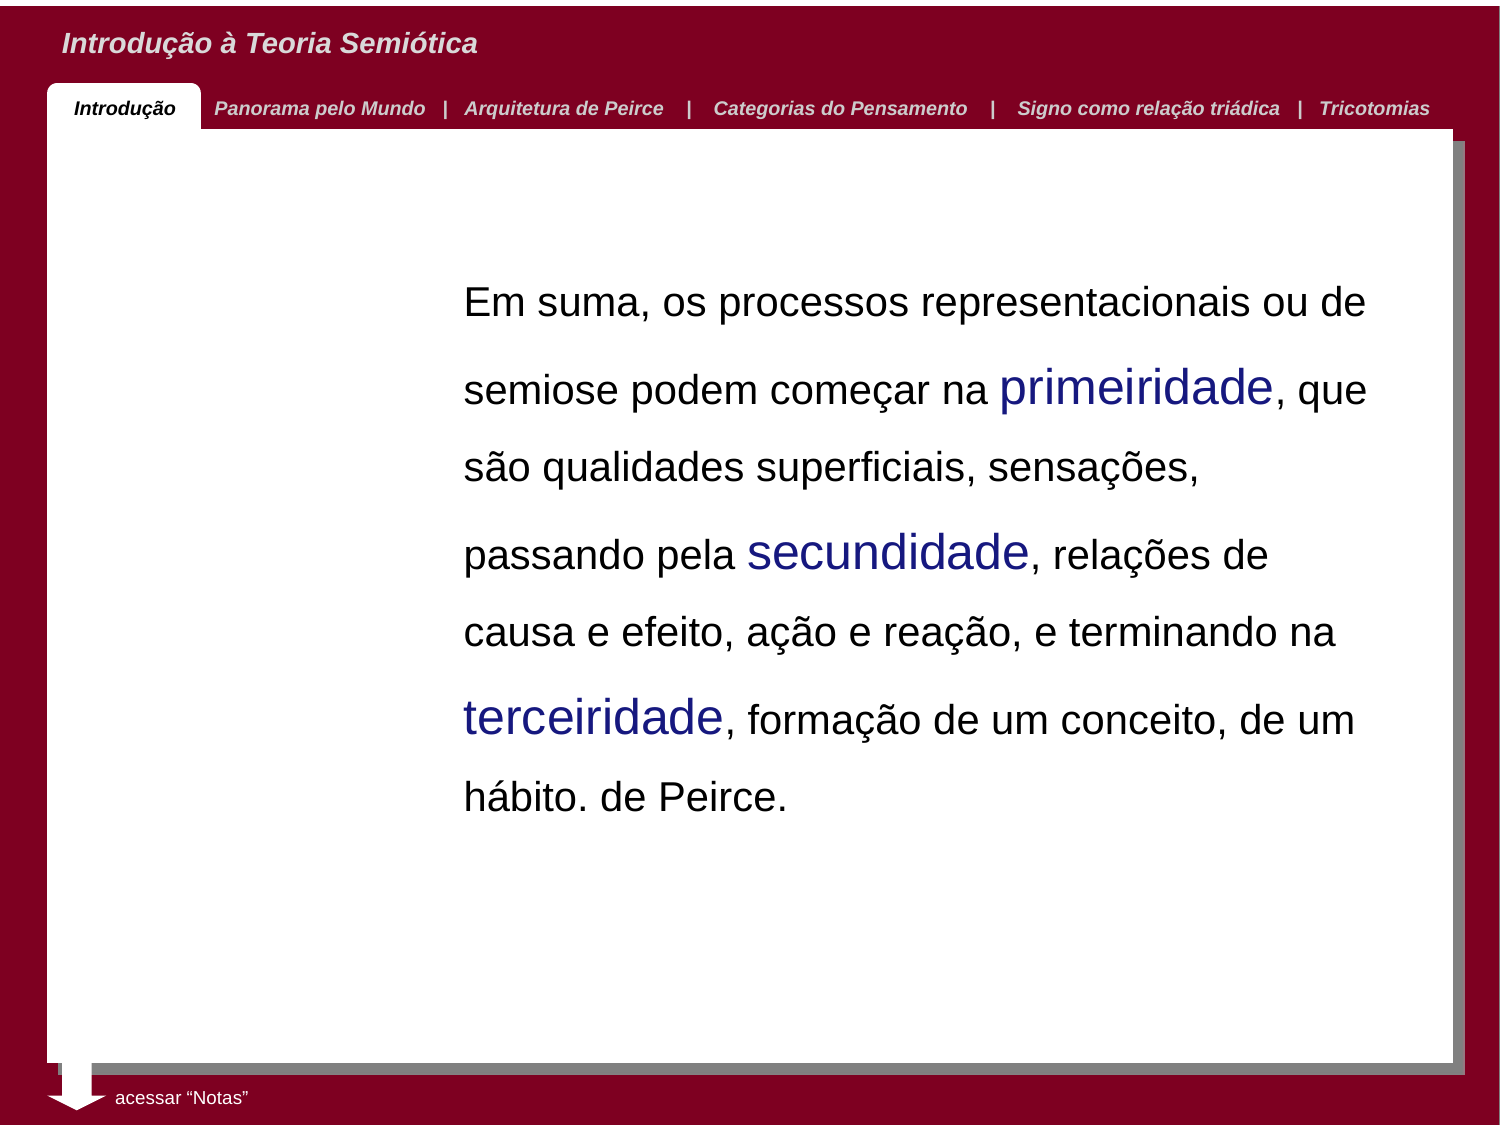

Em suma, os processos representacionais ou de semiose podem começar na primeiridade, que são qualidades superficiais, sensações, passando pela secundidade, relações de causa e efeito, ação e reação, e terminando na terceiridade, formação de um conceito, de um hábito. de Peirce.
acessar “Notas”